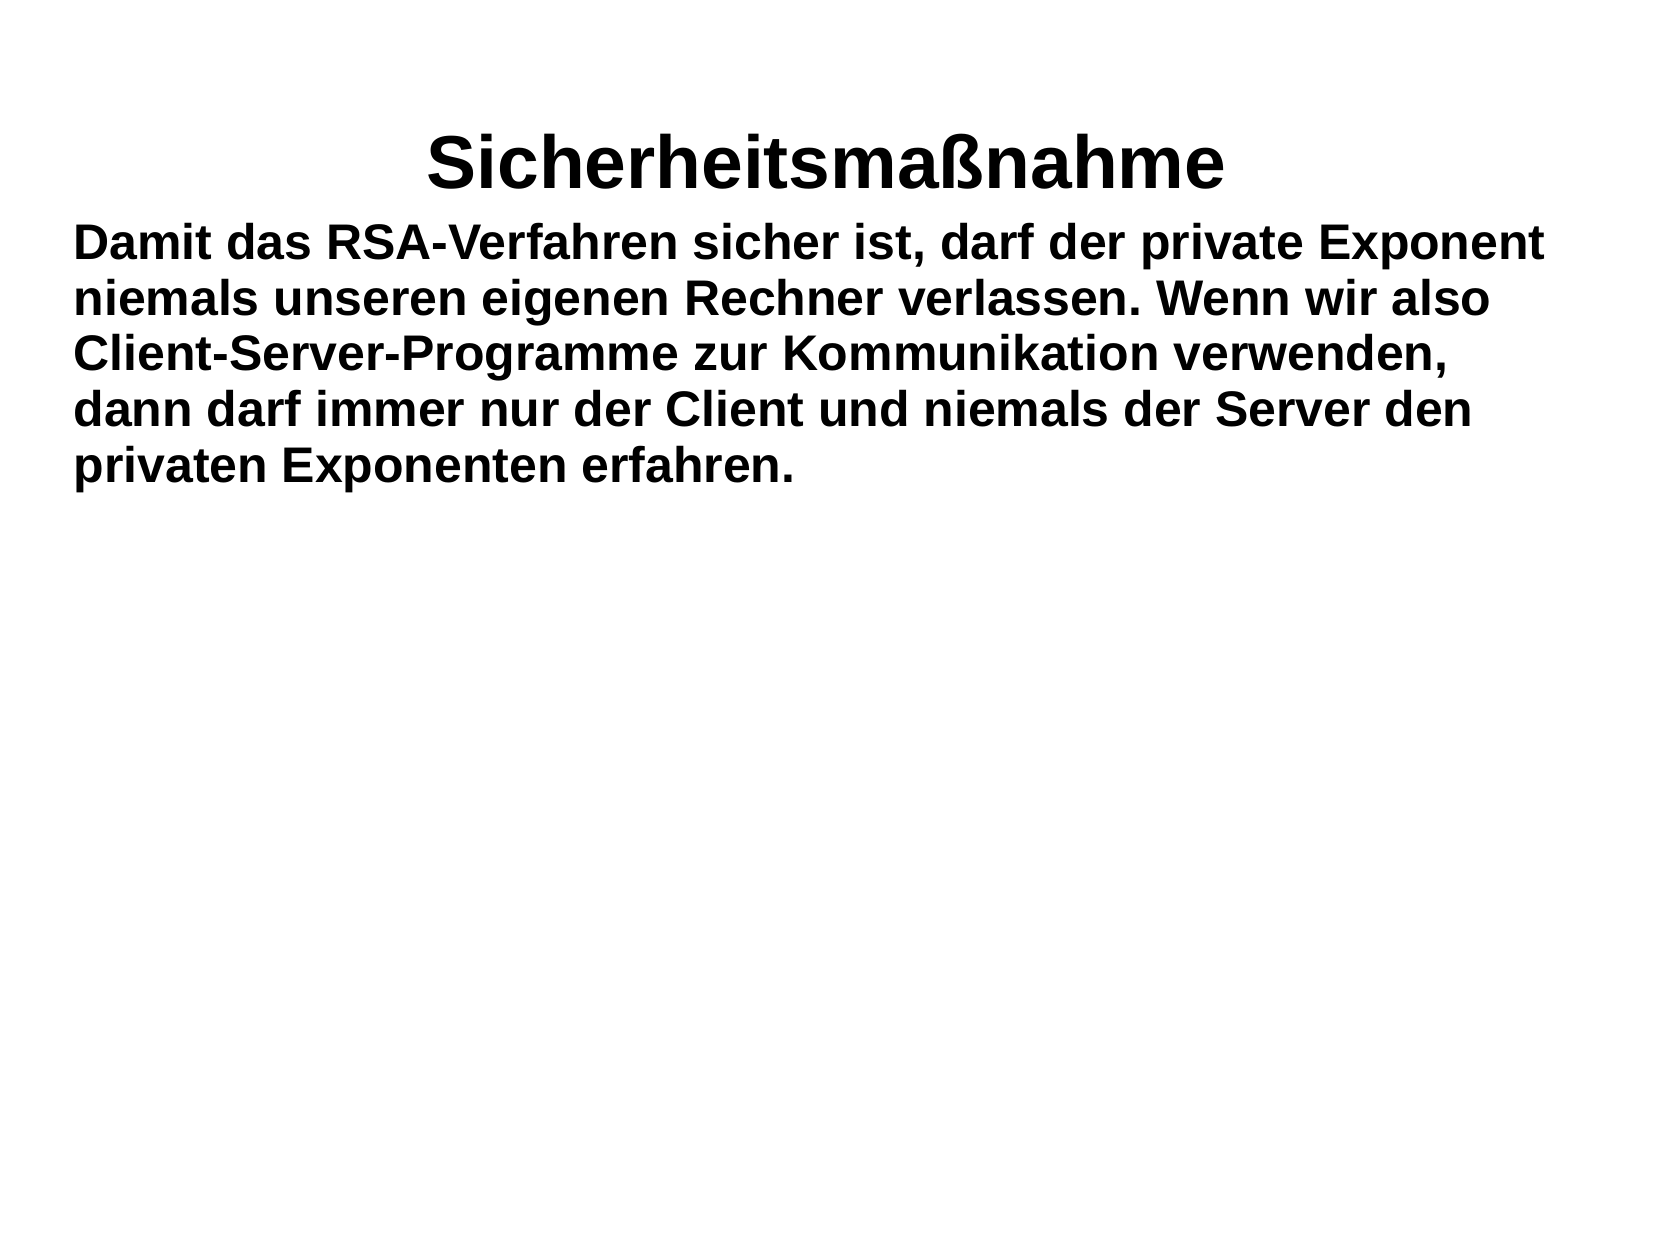

# Sicherheitsmaßnahme
Damit das RSA-Verfahren sicher ist, darf der private Exponent niemals unseren eigenen Rechner verlassen. Wenn wir also Client-Server-Programme zur Kommunikation verwenden, dann darf immer nur der Client und niemals der Server den privaten Exponenten erfahren.